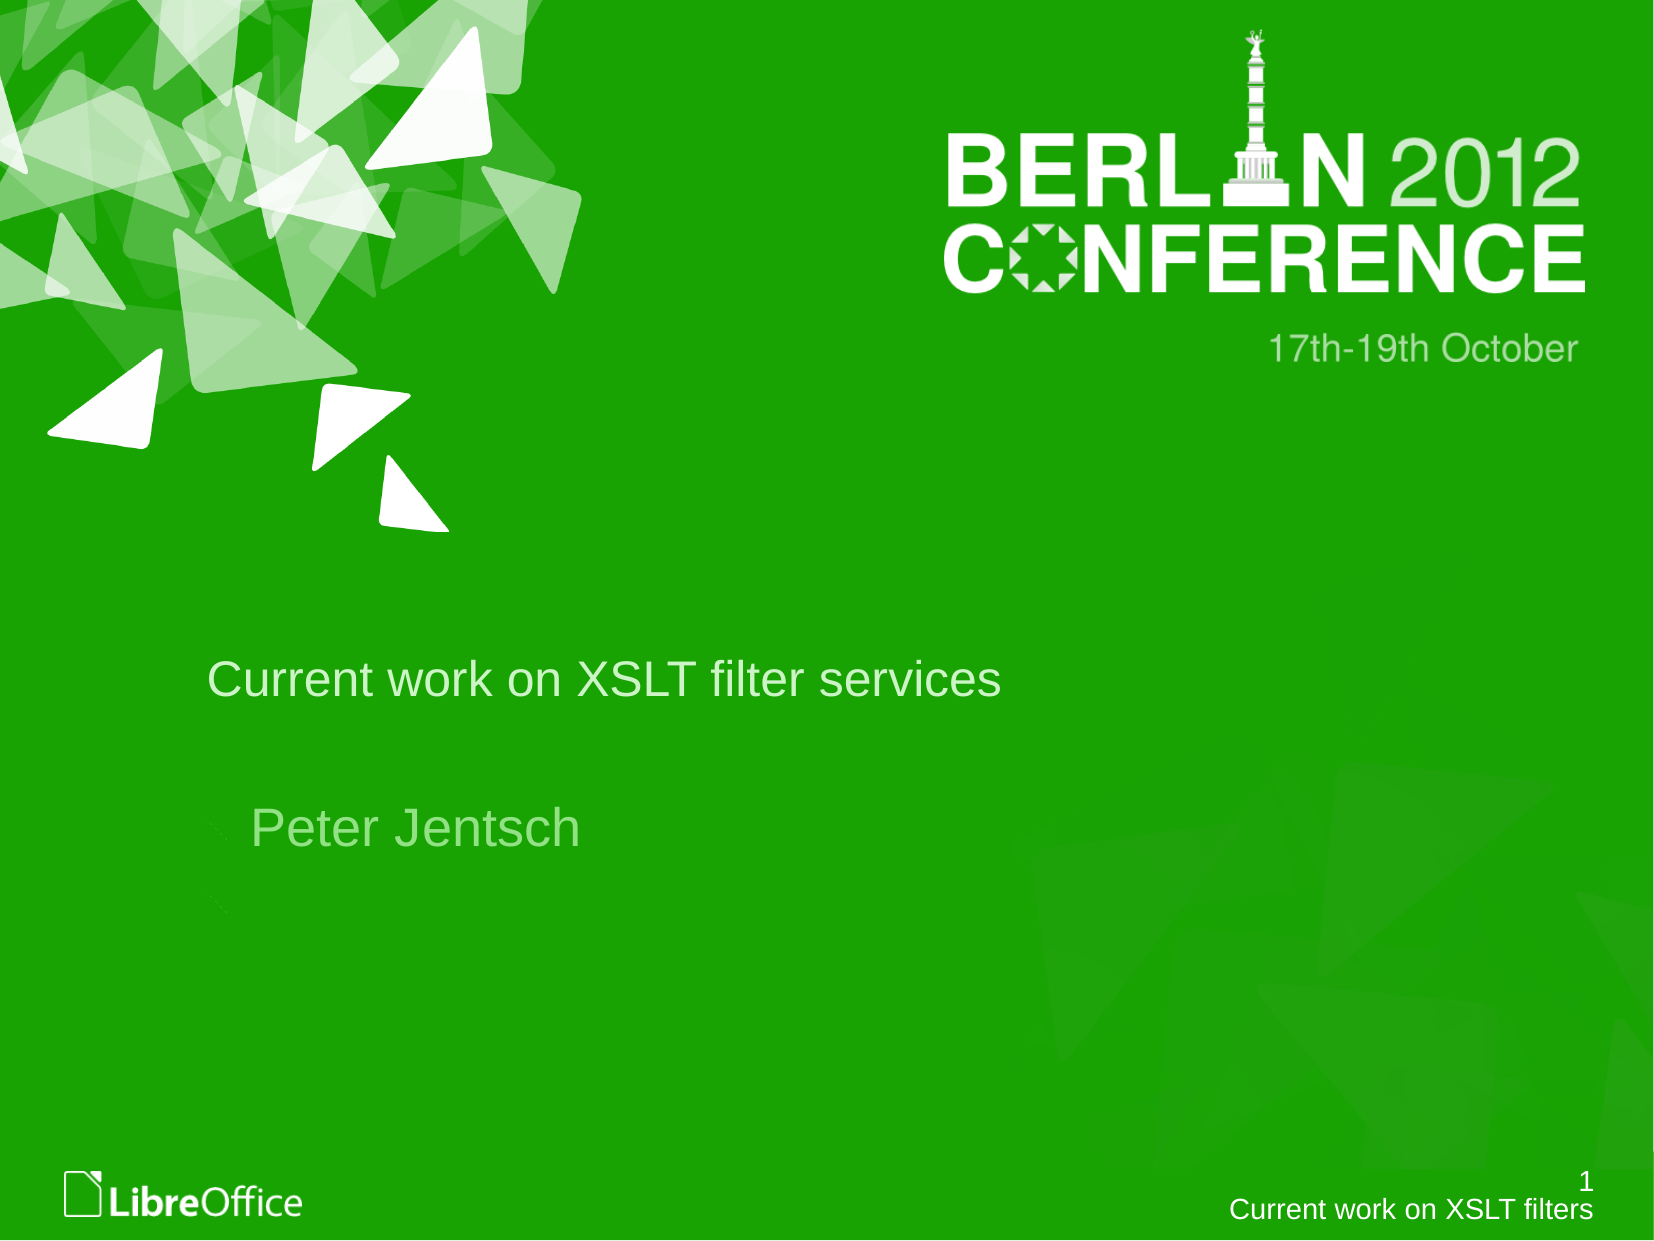

# Current work on XSLT filter services
Peter Jentsch
1
Current work on XSLT filters